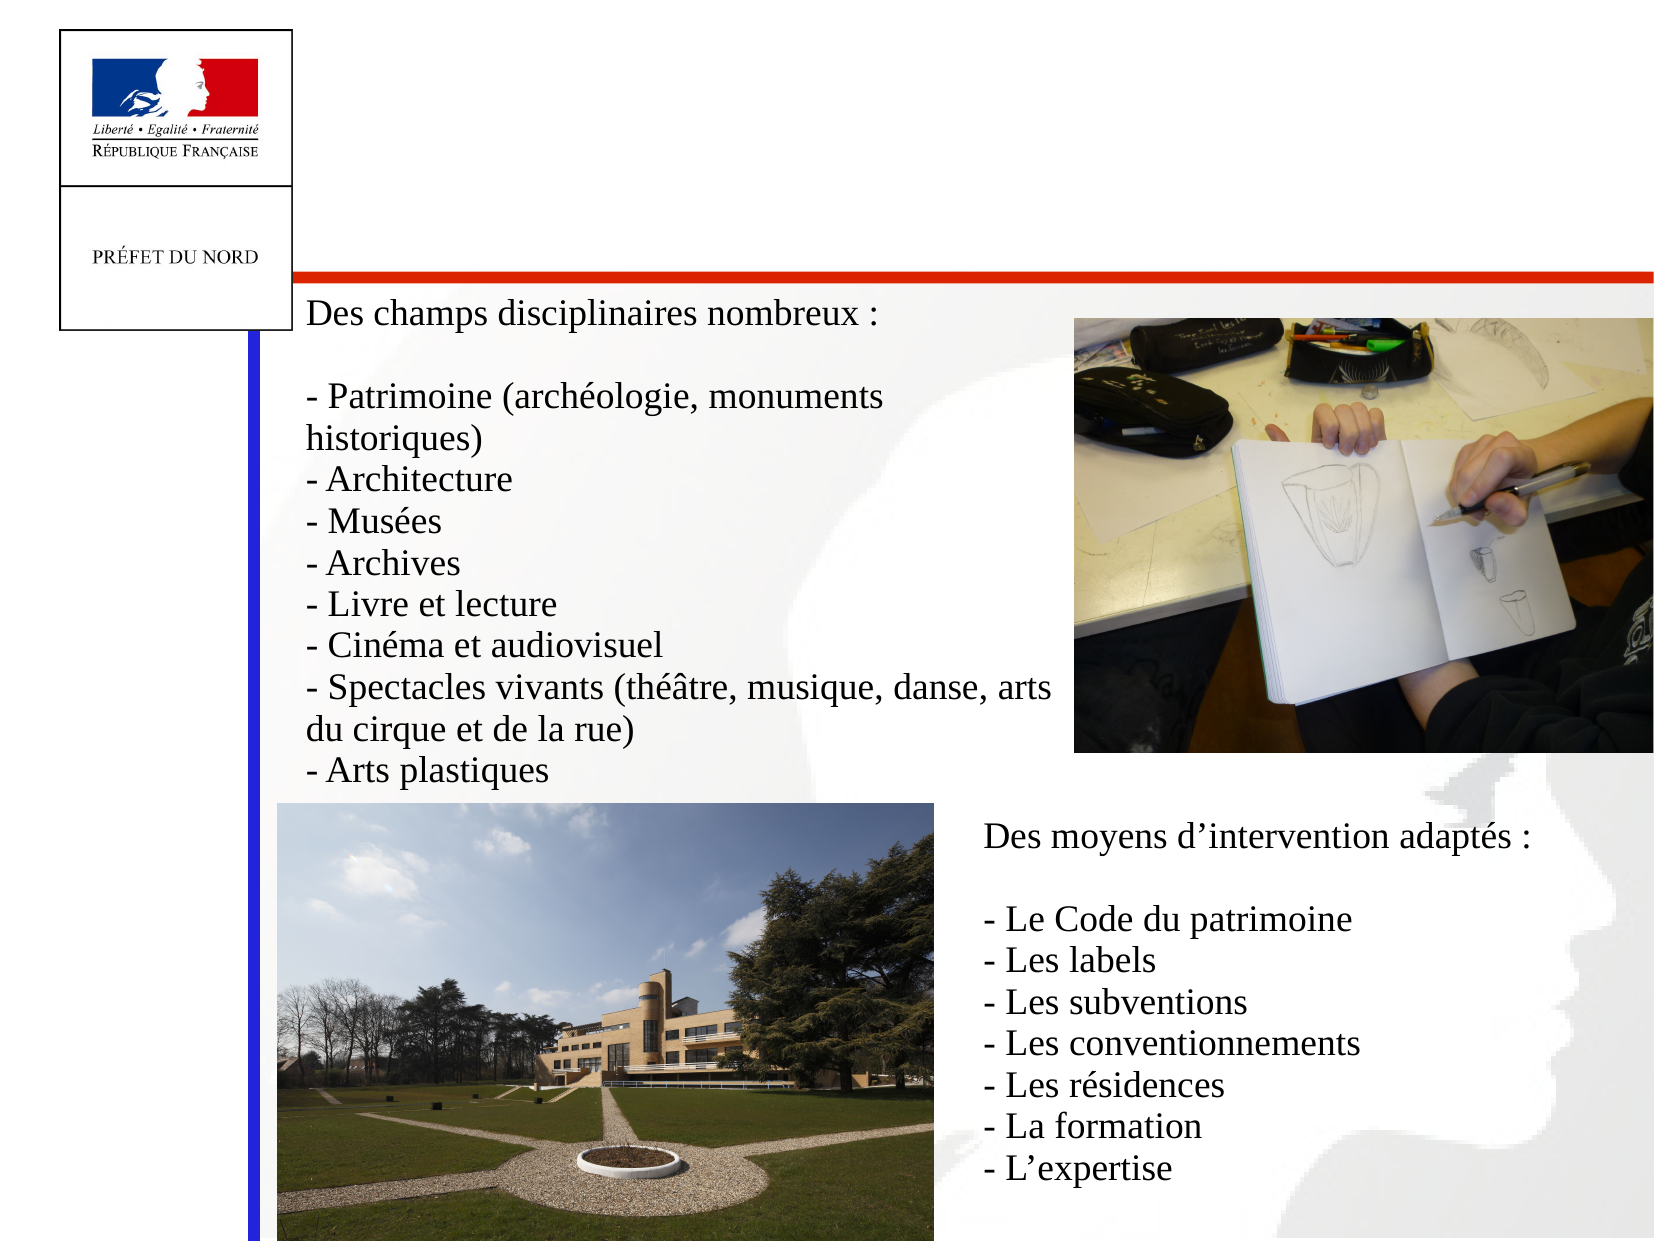

# Des champs disciplinaires nombreux : - Patrimoine (archéologie, monuments historiques) - Architecture - Musées - Archives - Livre et lecture - Cinéma et audiovisuel - Spectacles vivants (théâtre, musique, danse, arts du cirque et de la rue) - Arts plastiques
Des moyens d’intervention adaptés :
- Le Code du patrimoine
- Les labels
- Les subventions
- Les conventionnements
- Les résidences
- La formation
- L’expertise